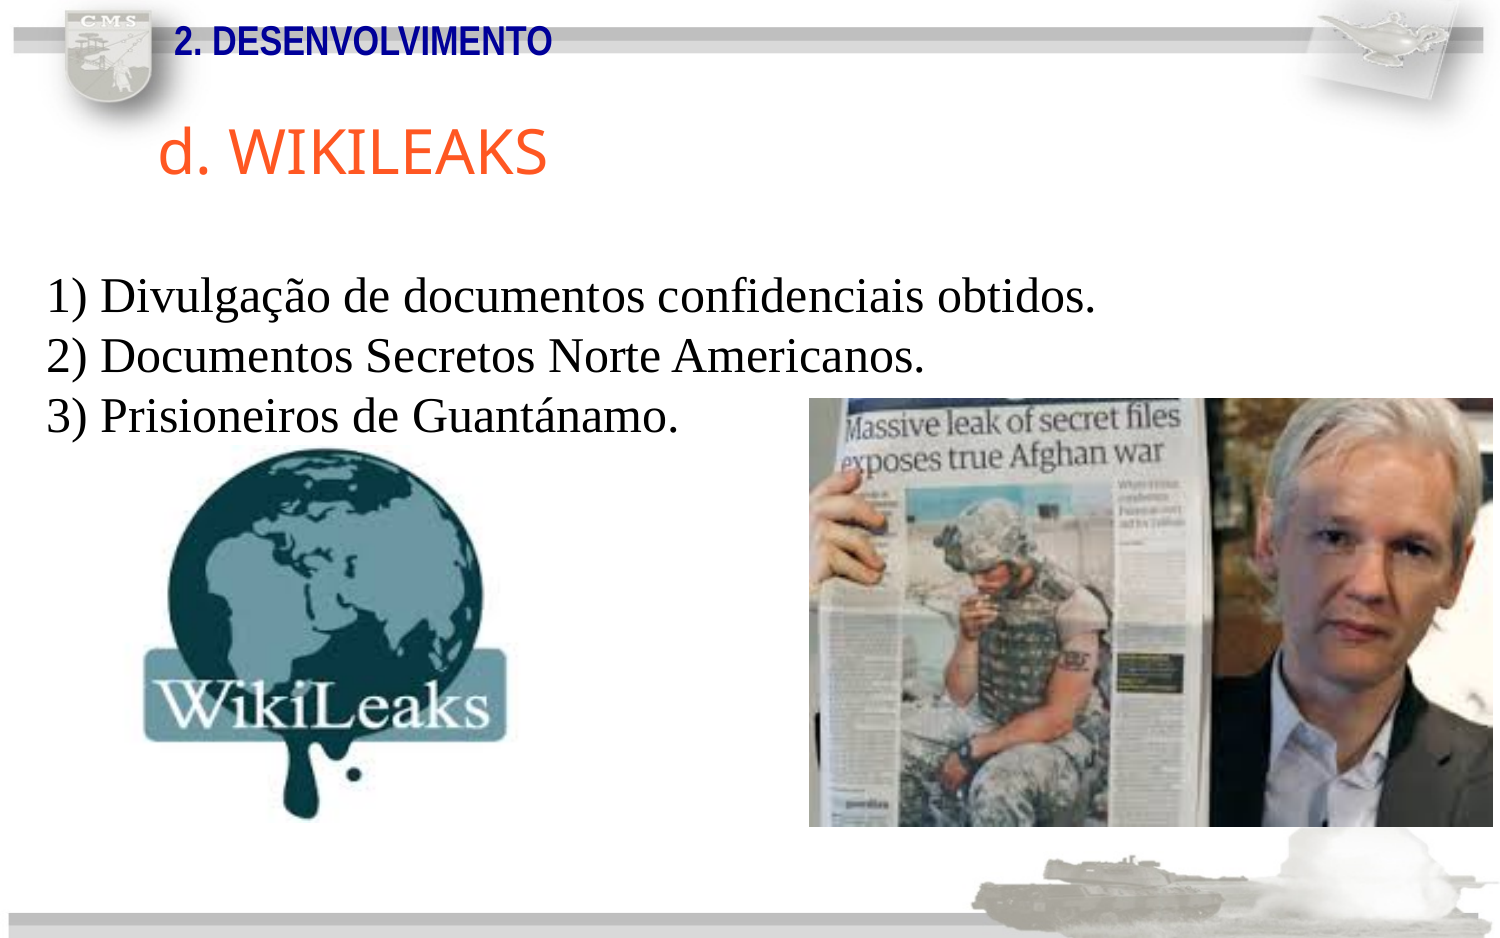

2. DESENVOLVIMENTO
d. WIKILEAKS
1) Divulgação de documentos confidenciais obtidos.
2) Documentos Secretos Norte Americanos.
3) Prisioneiros de Guantánamo.